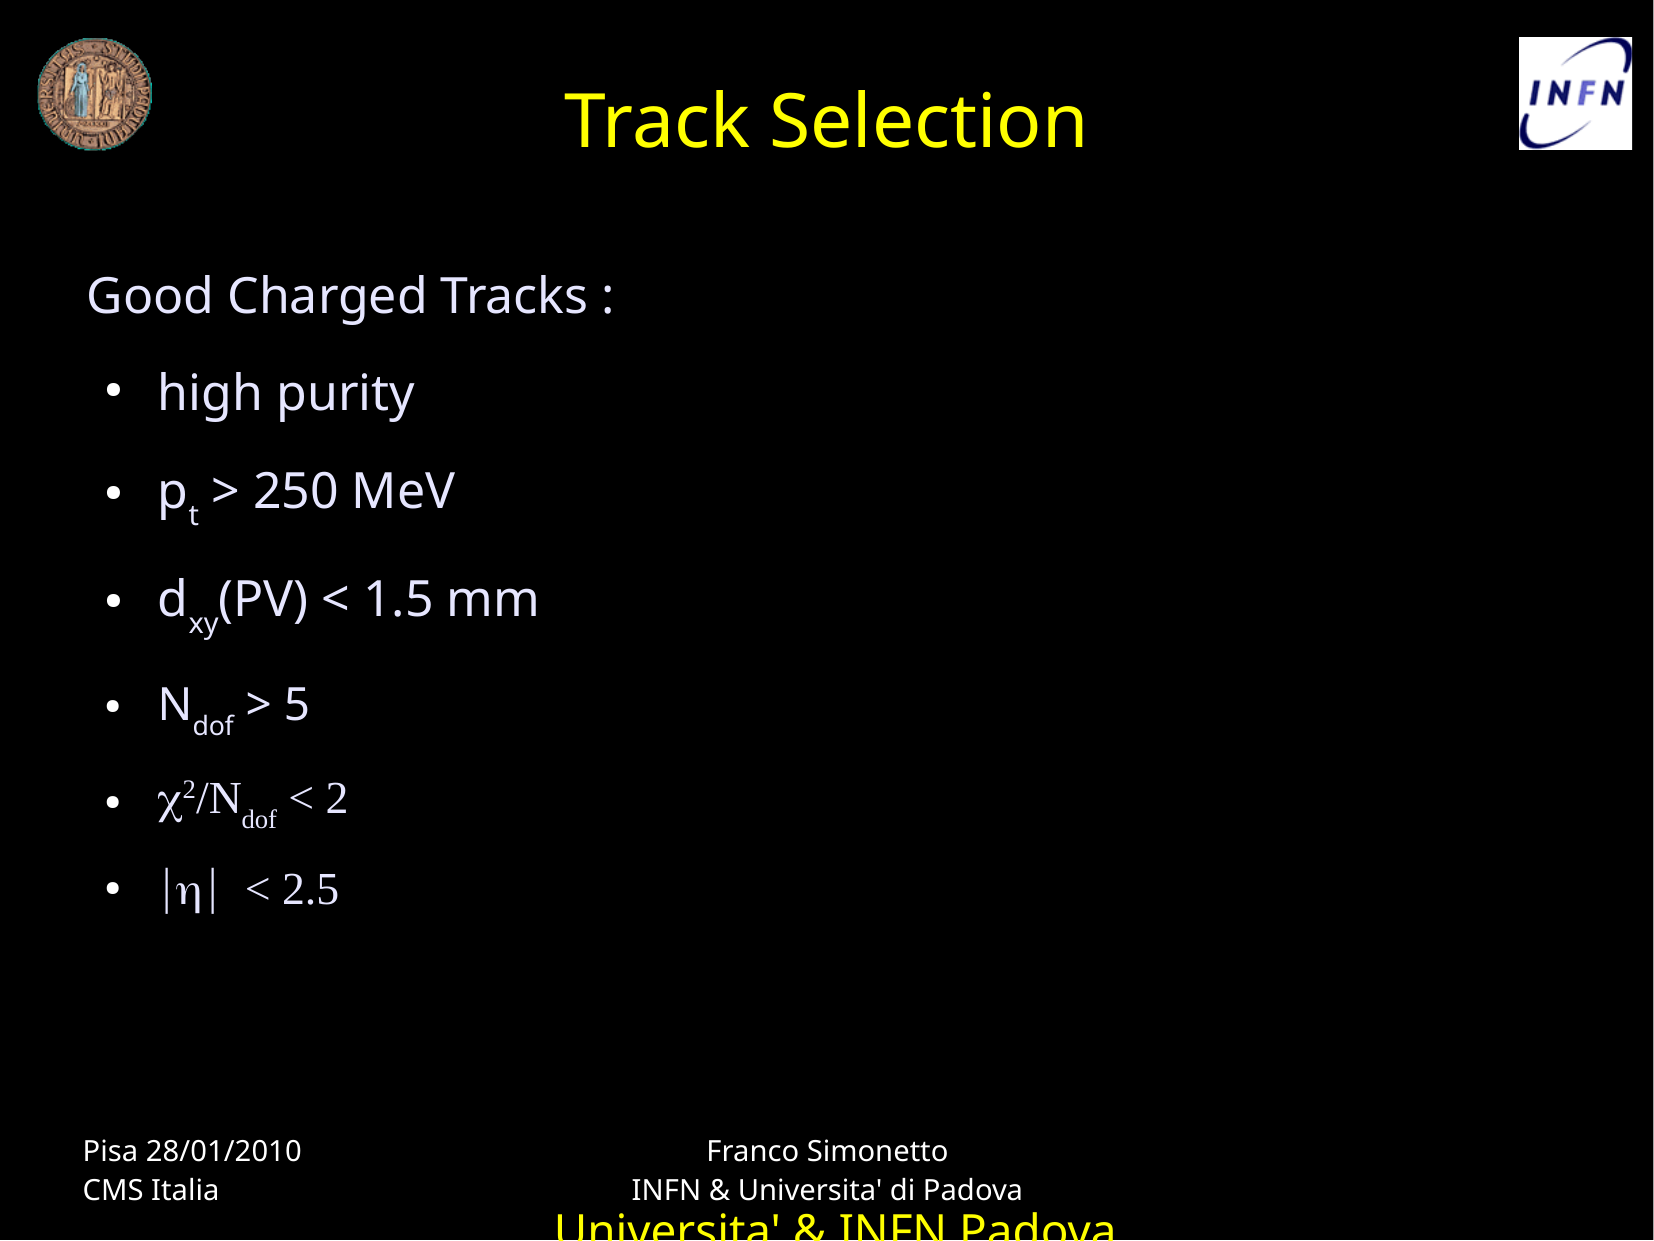

# Track Selection
Good Charged Tracks :
high purity
pt > 250 MeV
dxy(PV) < 1.5 mm
Ndof > 5
c2/Ndof < 2
|h| < 2.5